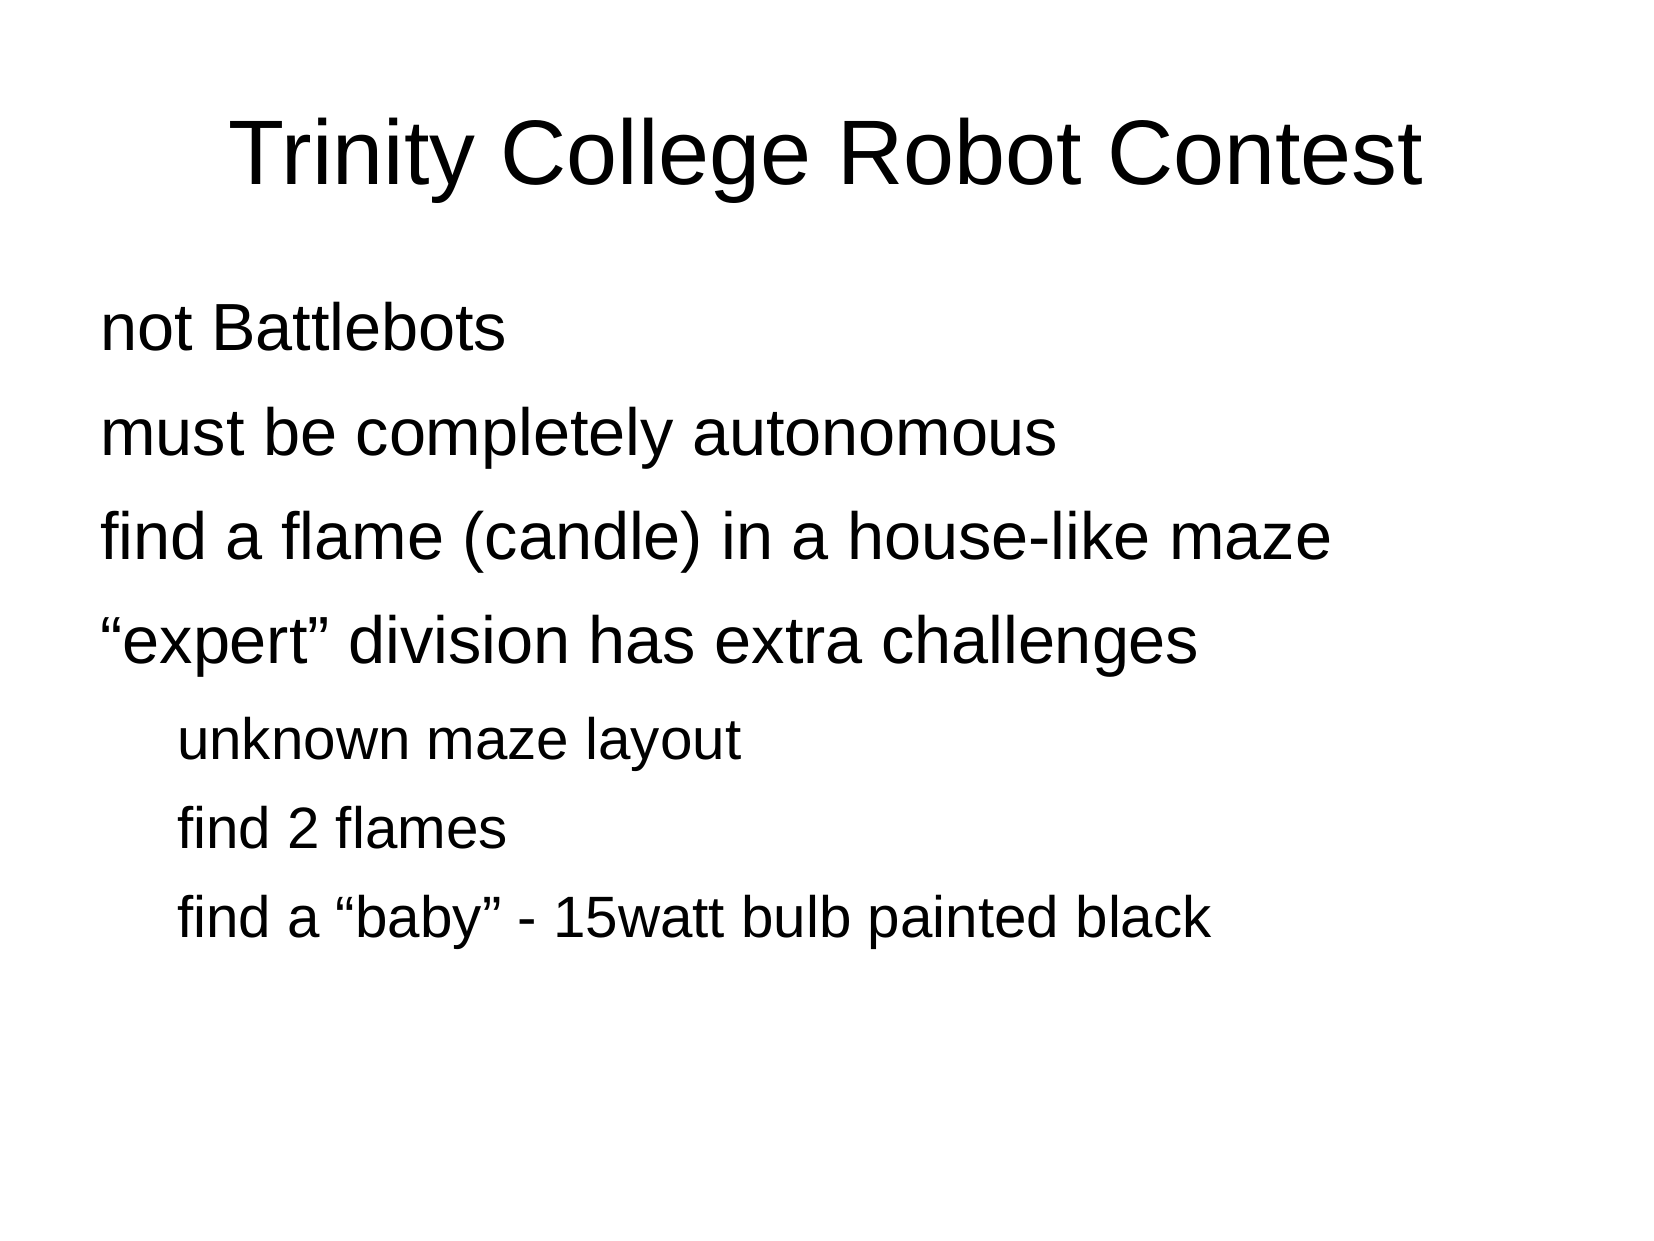

# Trinity College Robot Contest
not Battlebots
must be completely autonomous
find a flame (candle) in a house-like maze
“expert” division has extra challenges
unknown maze layout
find 2 flames
find a “baby” - 15watt bulb painted black